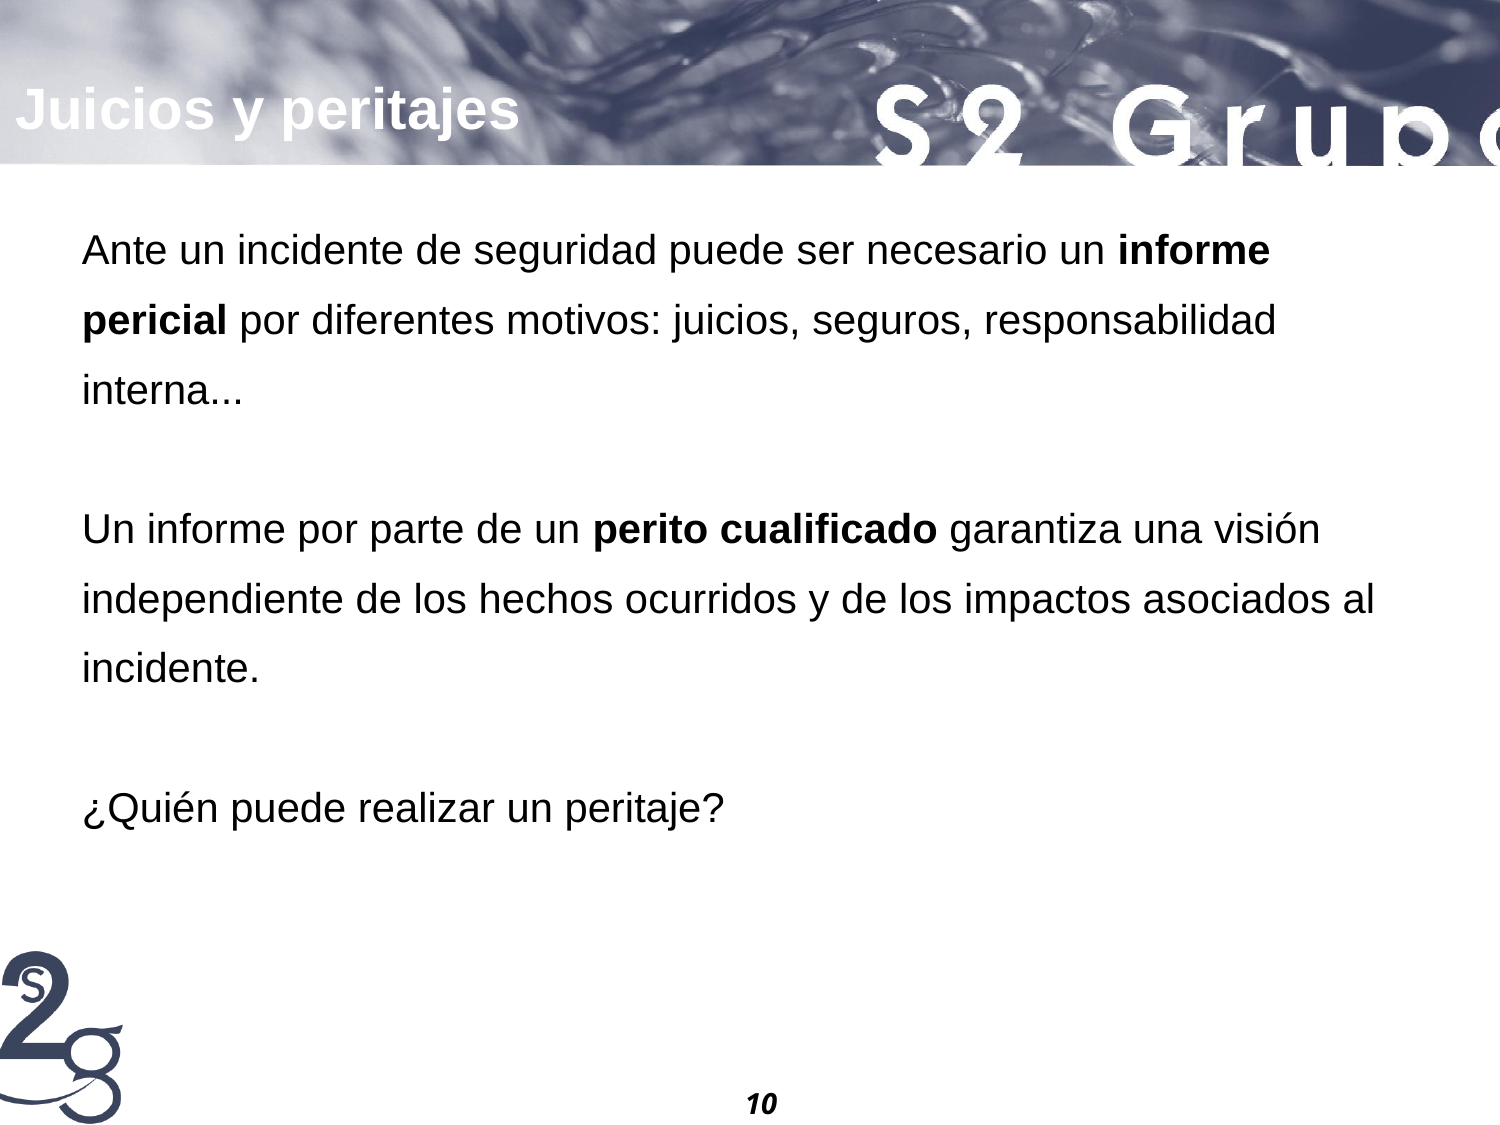

Juicios y peritajes
Ante un incidente de seguridad puede ser necesario un informe pericial por diferentes motivos: juicios, seguros, responsabilidad interna...
Un informe por parte de un perito cualificado garantiza una visión independiente de los hechos ocurridos y de los impactos asociados al incidente.
¿Quién puede realizar un peritaje?